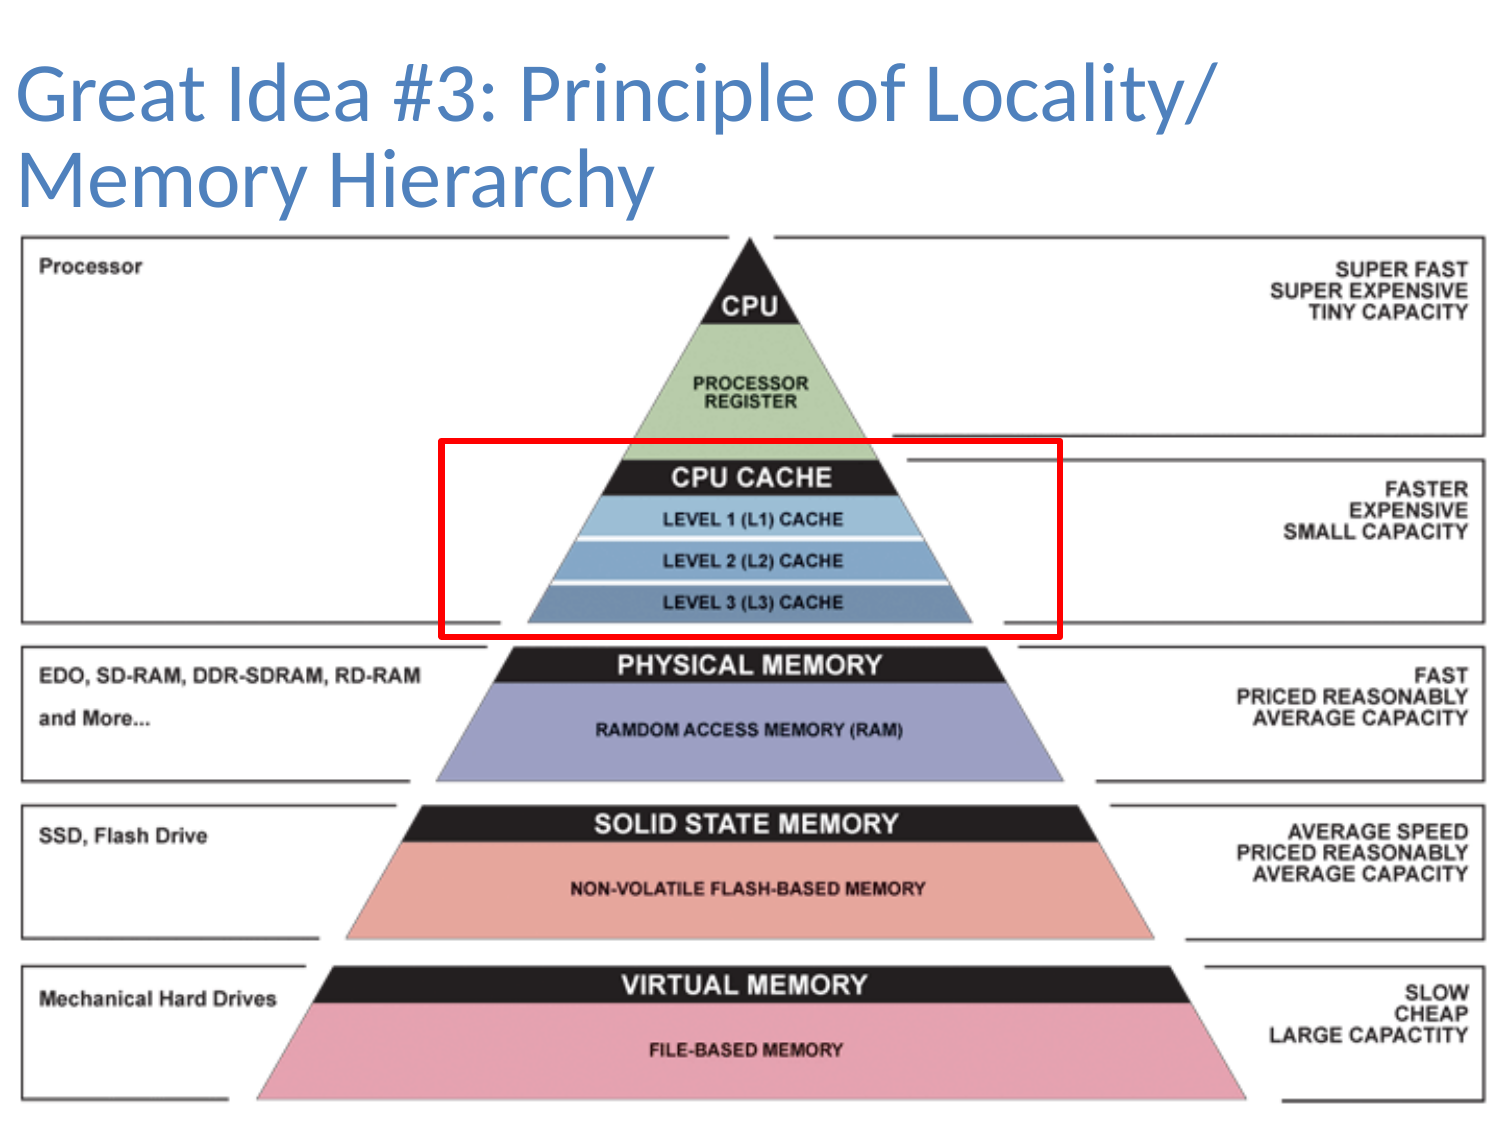

# Great Idea #3: Principle of Locality/ Memory Hierarchy
7/15/2013
Summer 2013 -- Lecture #12